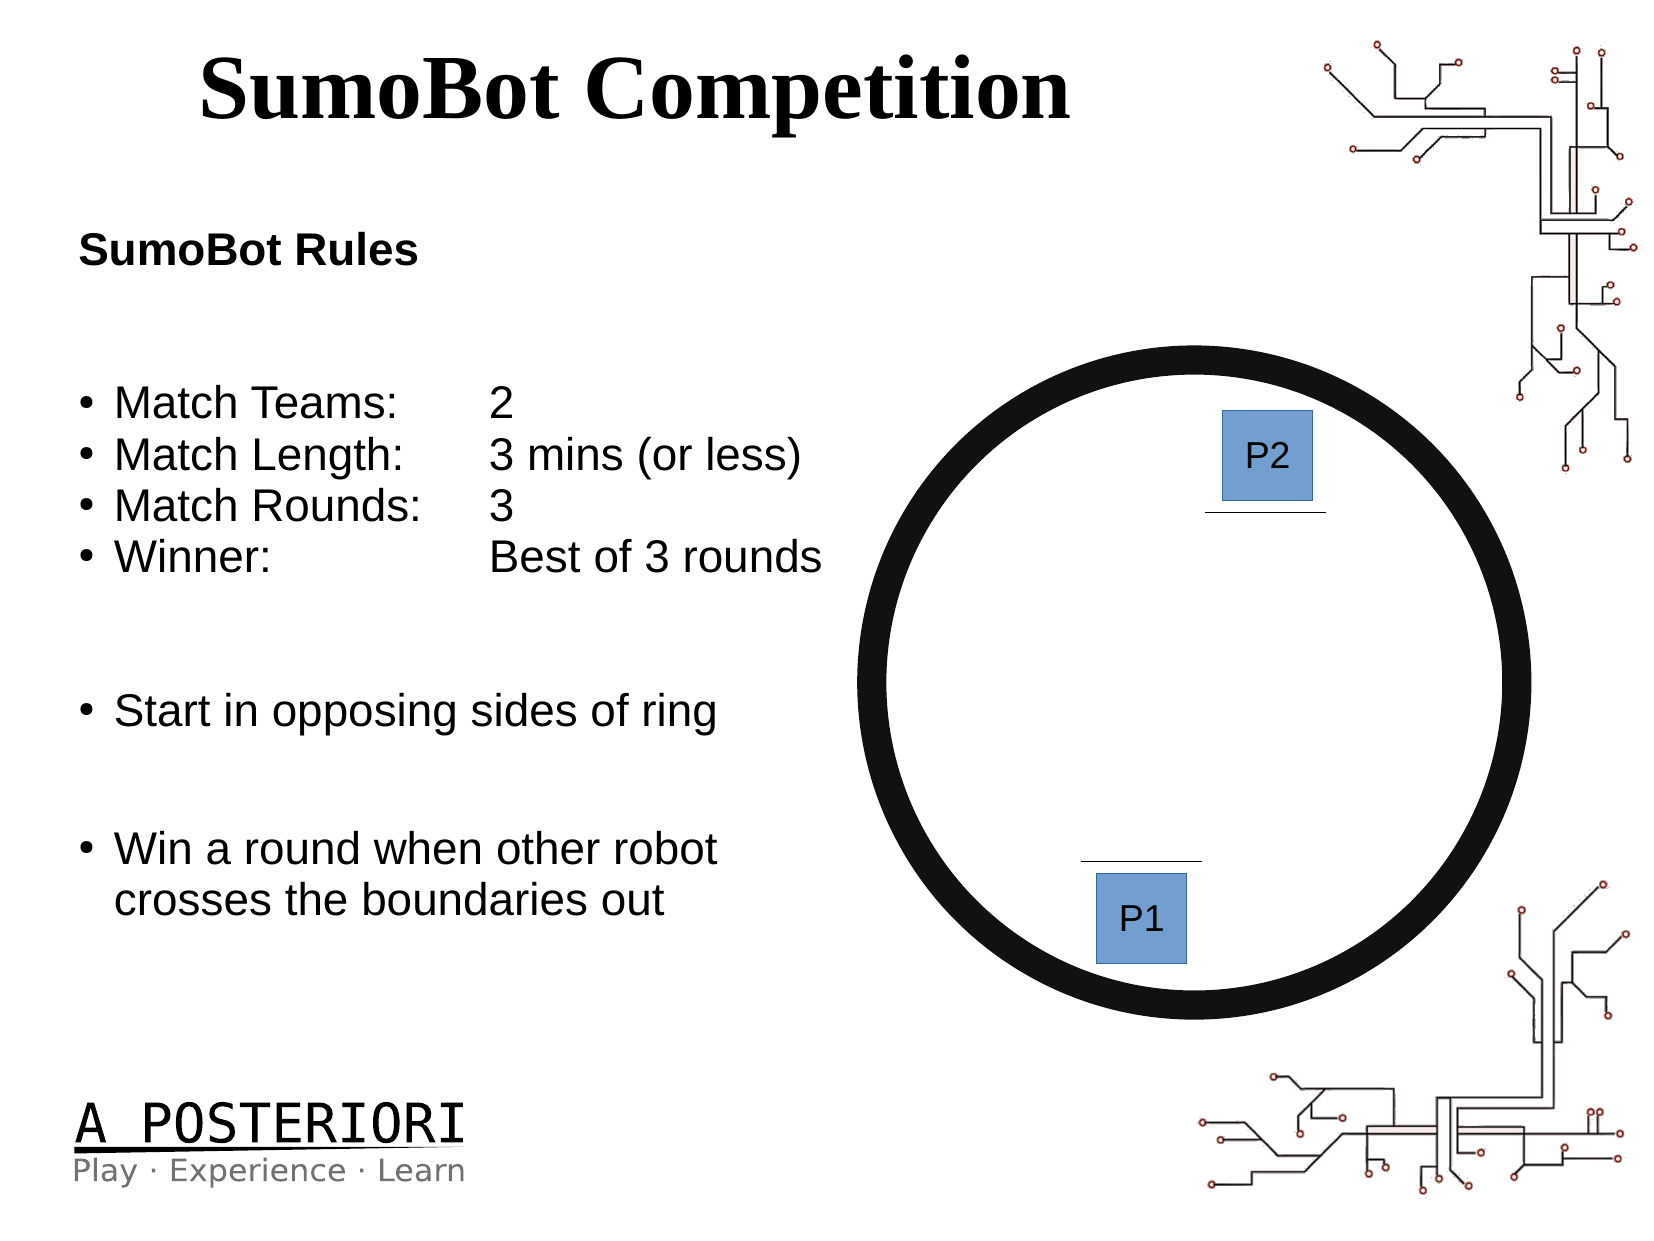

# SumoBot Competition
SumoBot Rules
Match Teams:		2
Match Length:		3 mins (or less)
Match Rounds:	3
Winner:			Best of 3 rounds
Start in opposing sides of ring
Win a round when other robot
crosses the boundaries out
P2
P1